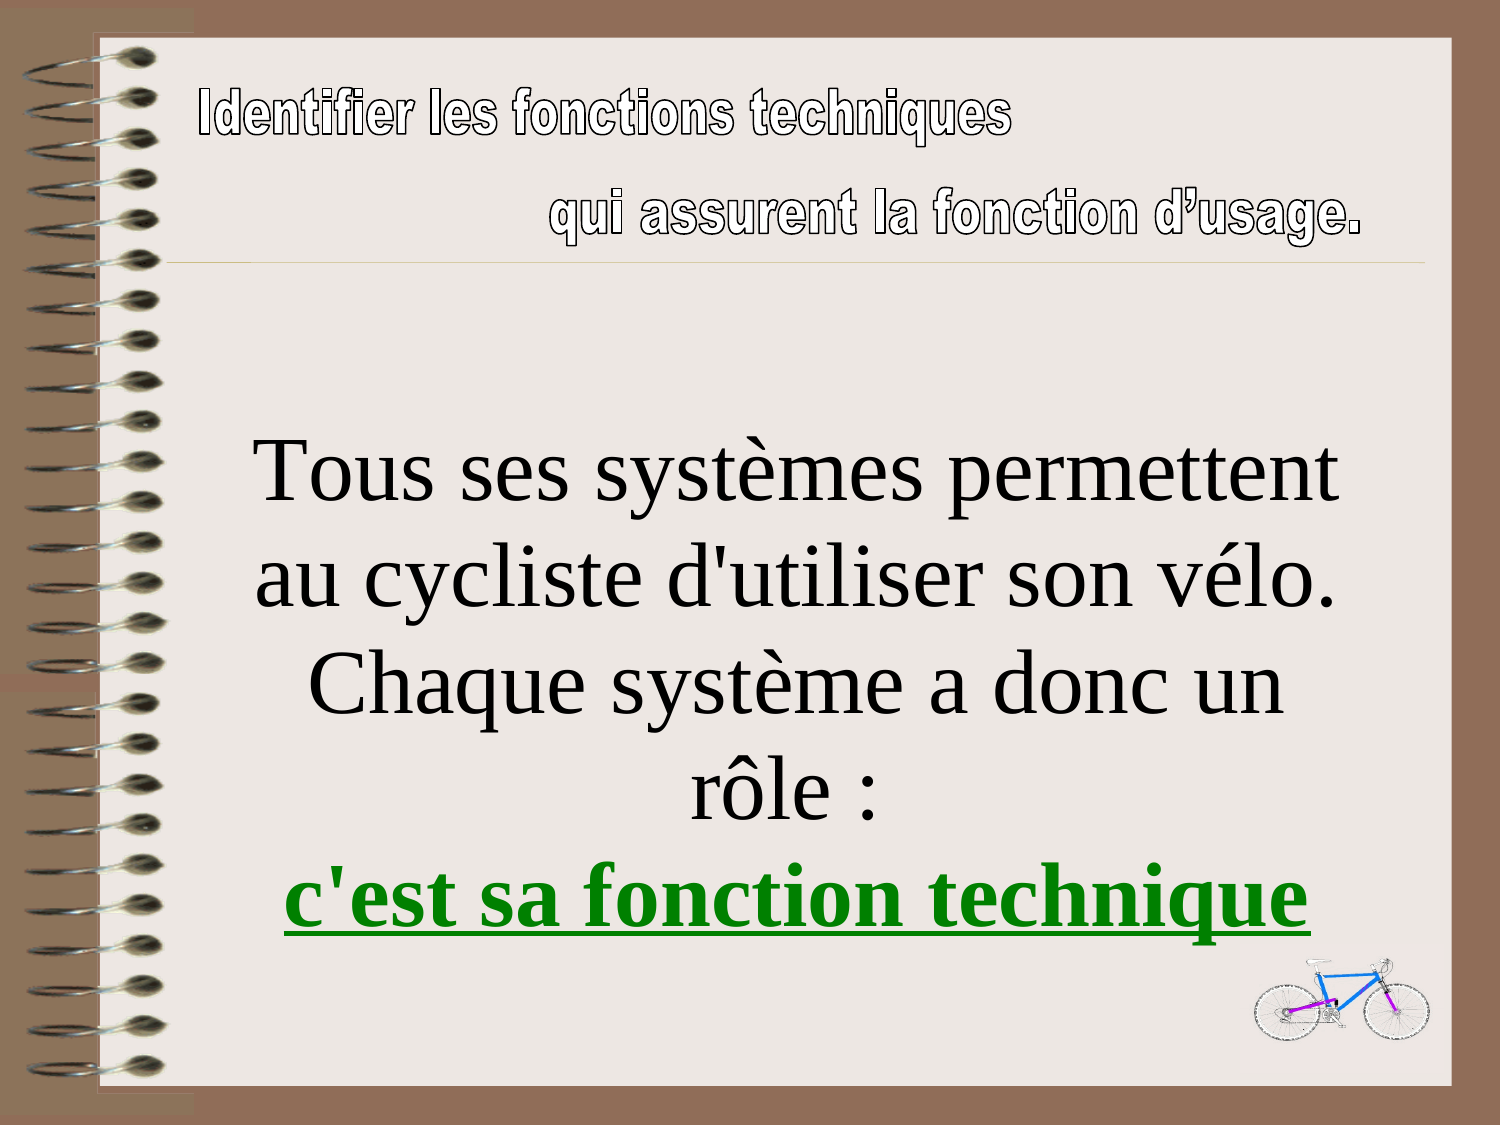

Tous ses systèmes permettent au cycliste d'utiliser son vélo. Chaque système a donc un rôle :
c'est sa fonction technique